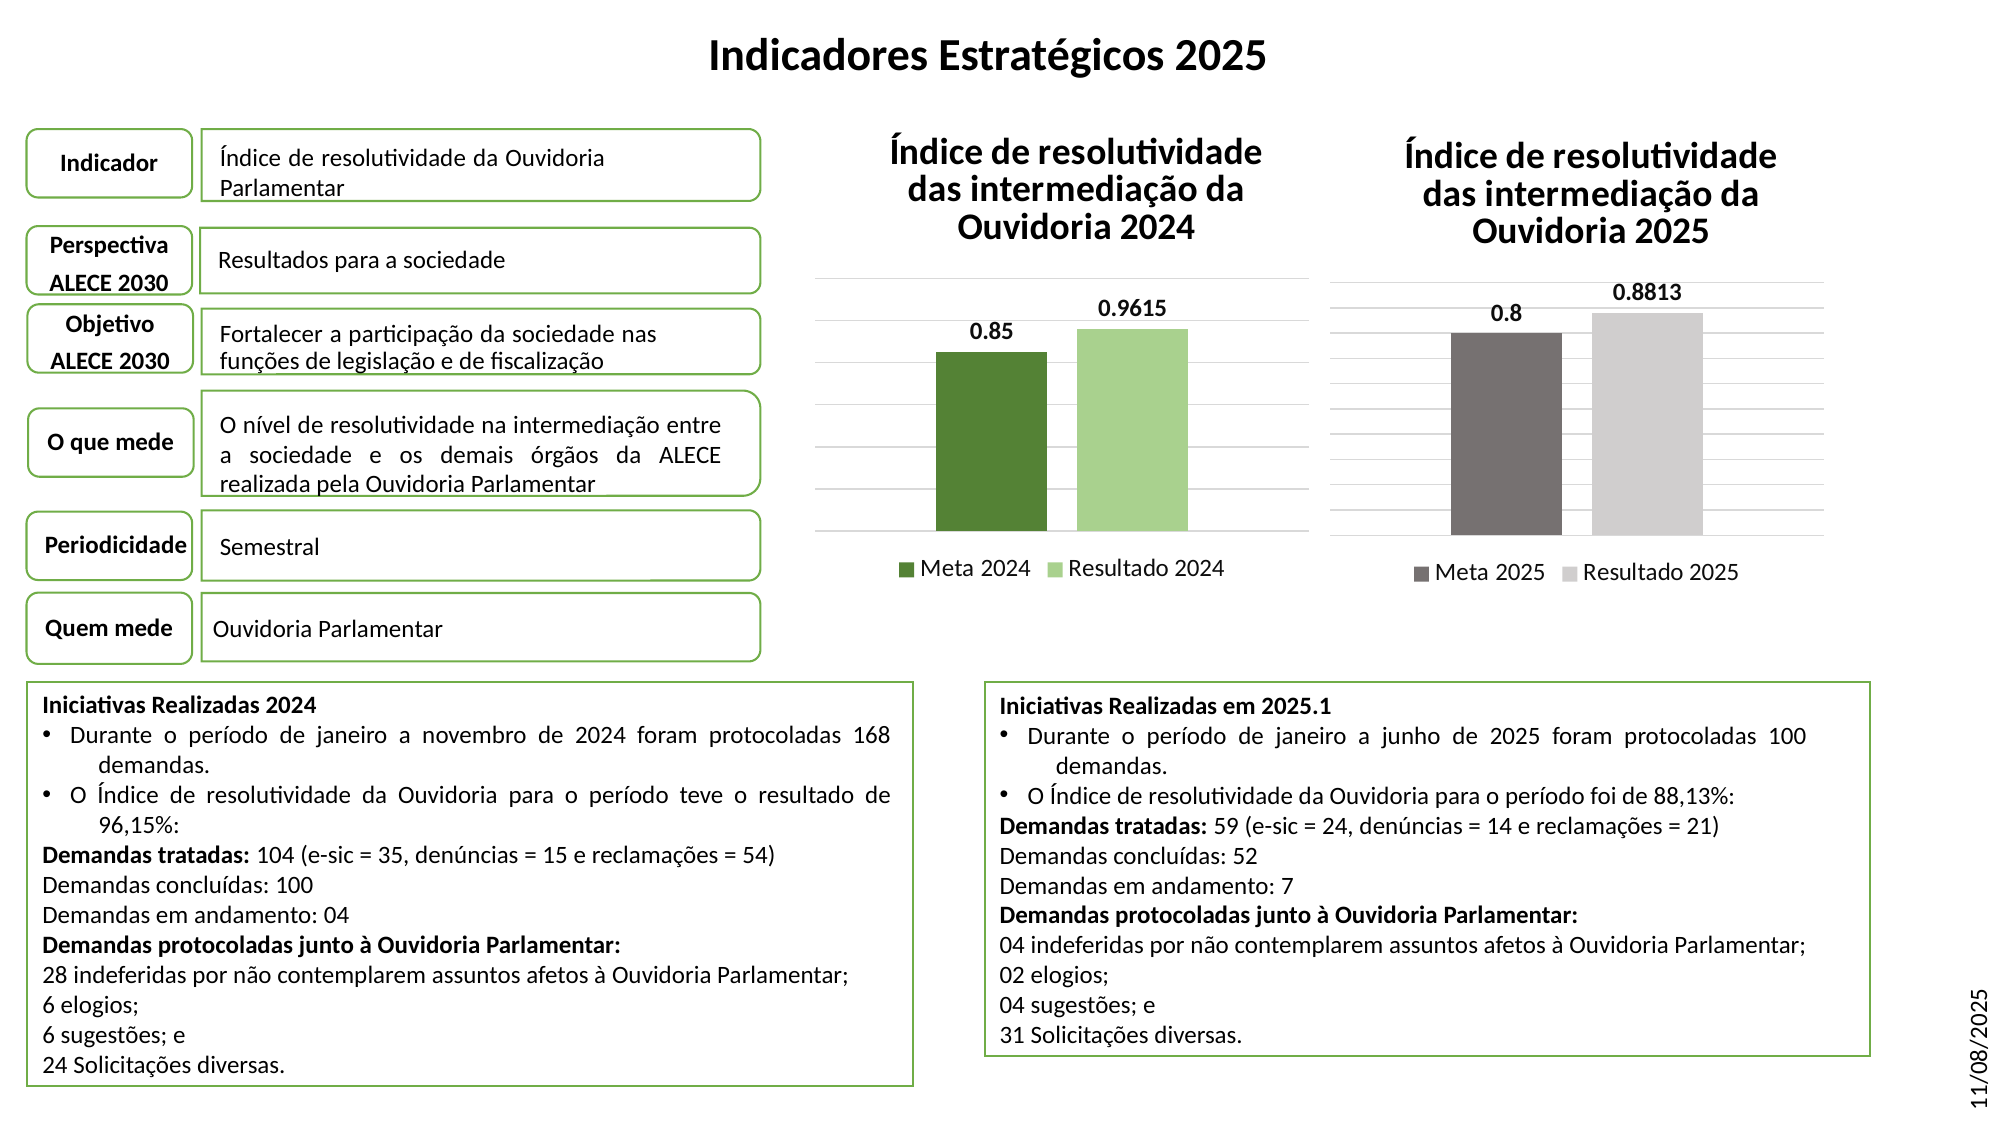

# Indicadores Estratégicos 2025
### Chart: Índice de resolutividade das intermediação da Ouvidoria 2024
| Category | Meta 2024 | Resultado 2024 |
|---|---|---|
| Índice de resolutividade da intermediação da OP entre a sociedade com os demais órgãos da Alece | 0.85 | 0.9615 |
### Chart: Índice de resolutividade das intermediação da Ouvidoria 2025
| Category | Meta 2025 | Resultado 2025 |
|---|---|---|
| Índice de resolutividade da intermediação da OP entre a sociedade com os demais órgãos da Alece | 0.8 | 0.8813 |
Indicador
Índice de resolutividade da Ouvidoria Parlamentar
Perspectiva
ALECE 2030
Resultados para a sociedade
Objetivo
ALECE 2030
Fortalecer a participação da sociedade nas funções de legislação e de fiscalização
O nível de resolutividade na intermediação entre a sociedade e os demais órgãos da ALECE realizada pela Ouvidoria Parlamentar
O que mede
Semestral
Periodicidade
Quem mede
Ouvidoria Parlamentar
Iniciativas Realizadas 2024
Durante o período de janeiro a novembro de 2024 foram protocoladas 168 demandas.
O Índice de resolutividade da Ouvidoria para o período teve o resultado de 96,15%:
Demandas tratadas: 104 (e-sic = 35, denúncias = 15 e reclamações = 54)
Demandas concluídas: 100
Demandas em andamento: 04
Demandas protocoladas junto à Ouvidoria Parlamentar:
28 indeferidas por não contemplarem assuntos afetos à Ouvidoria Parlamentar;
6 elogios;
6 sugestões; e
24 Solicitações diversas.
Iniciativas Realizadas em 2025.1
Durante o período de janeiro a junho de 2025 foram protocoladas 100 demandas.
O Índice de resolutividade da Ouvidoria para o período foi de 88,13%:
Demandas tratadas: 59 (e-sic = 24, denúncias = 14 e reclamações = 21)
Demandas concluídas: 52
Demandas em andamento: 7
Demandas protocoladas junto à Ouvidoria Parlamentar:
04 indeferidas por não contemplarem assuntos afetos à Ouvidoria Parlamentar;
02 elogios;
04 sugestões; e
31 Solicitações diversas.
11/08/2025